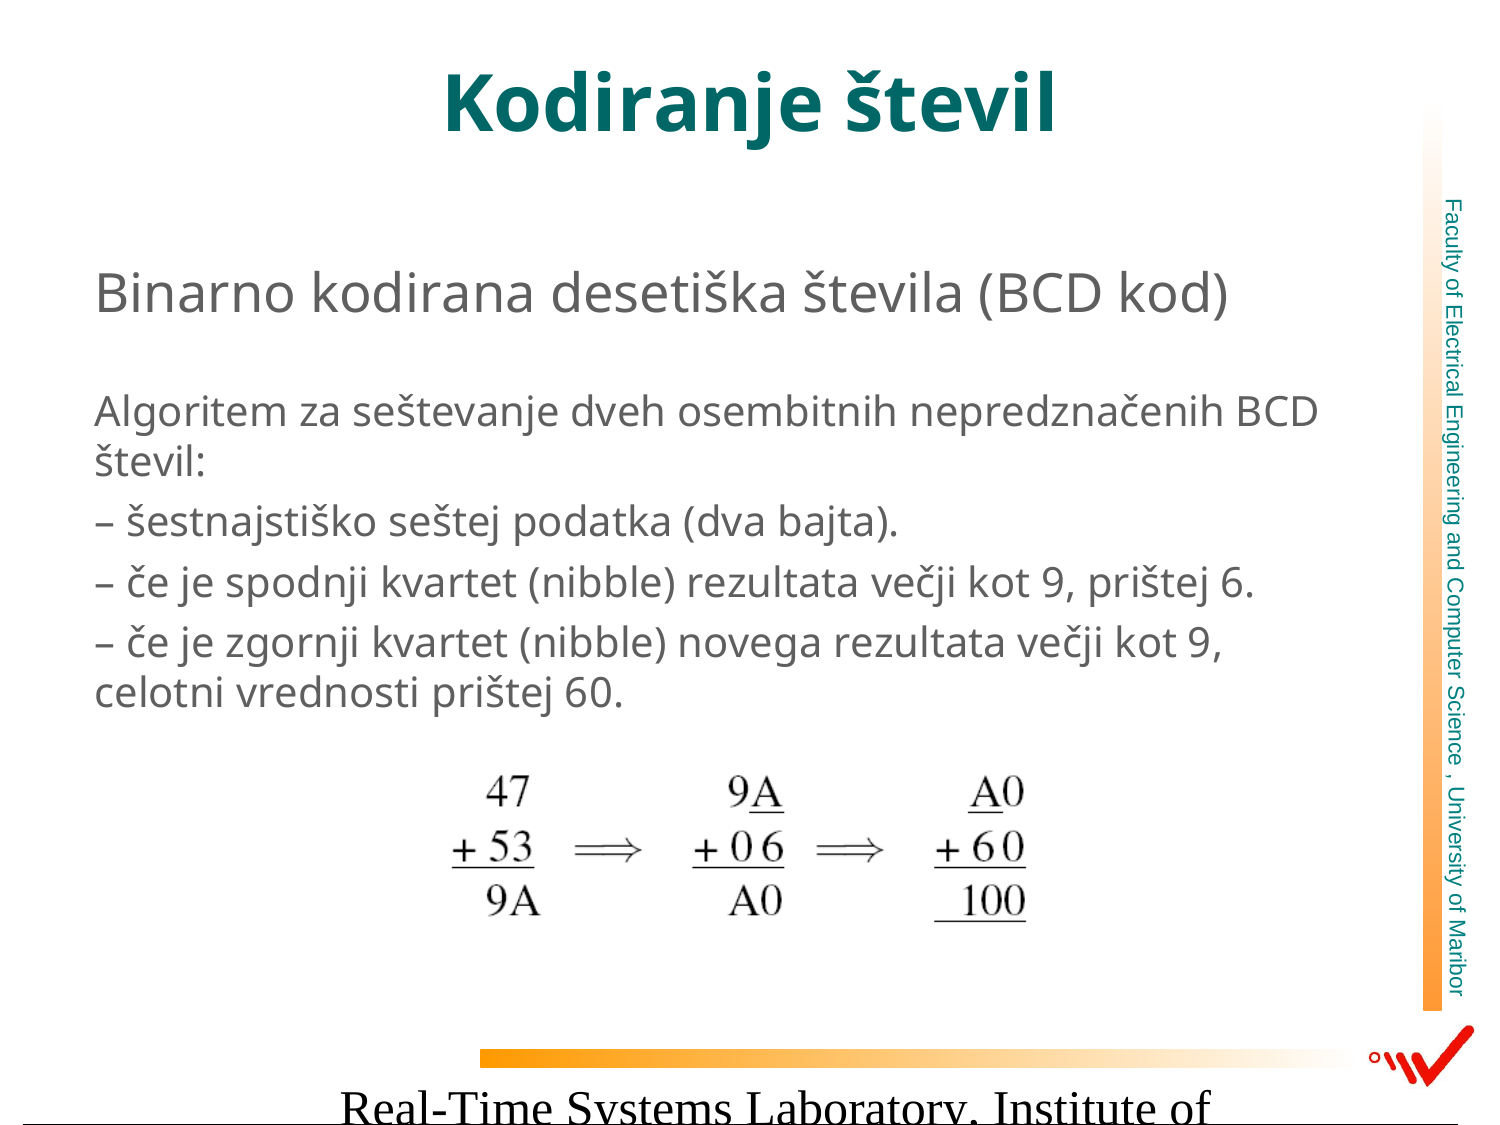

# Kodiranje števil
Binarno kodirana desetiška števila (BCD kod)
Algoritem za seštevanje dveh osembitnih nepredznačenih BCD števil:
– šestnajstiško seštej podatka (dva bajta).
– če je spodnji kvartet (nibble) rezultata večji kot 9, prištej 6.
– če je zgornji kvartet (nibble) novega rezultata večji kot 9, celotni vrednosti prištej 60.